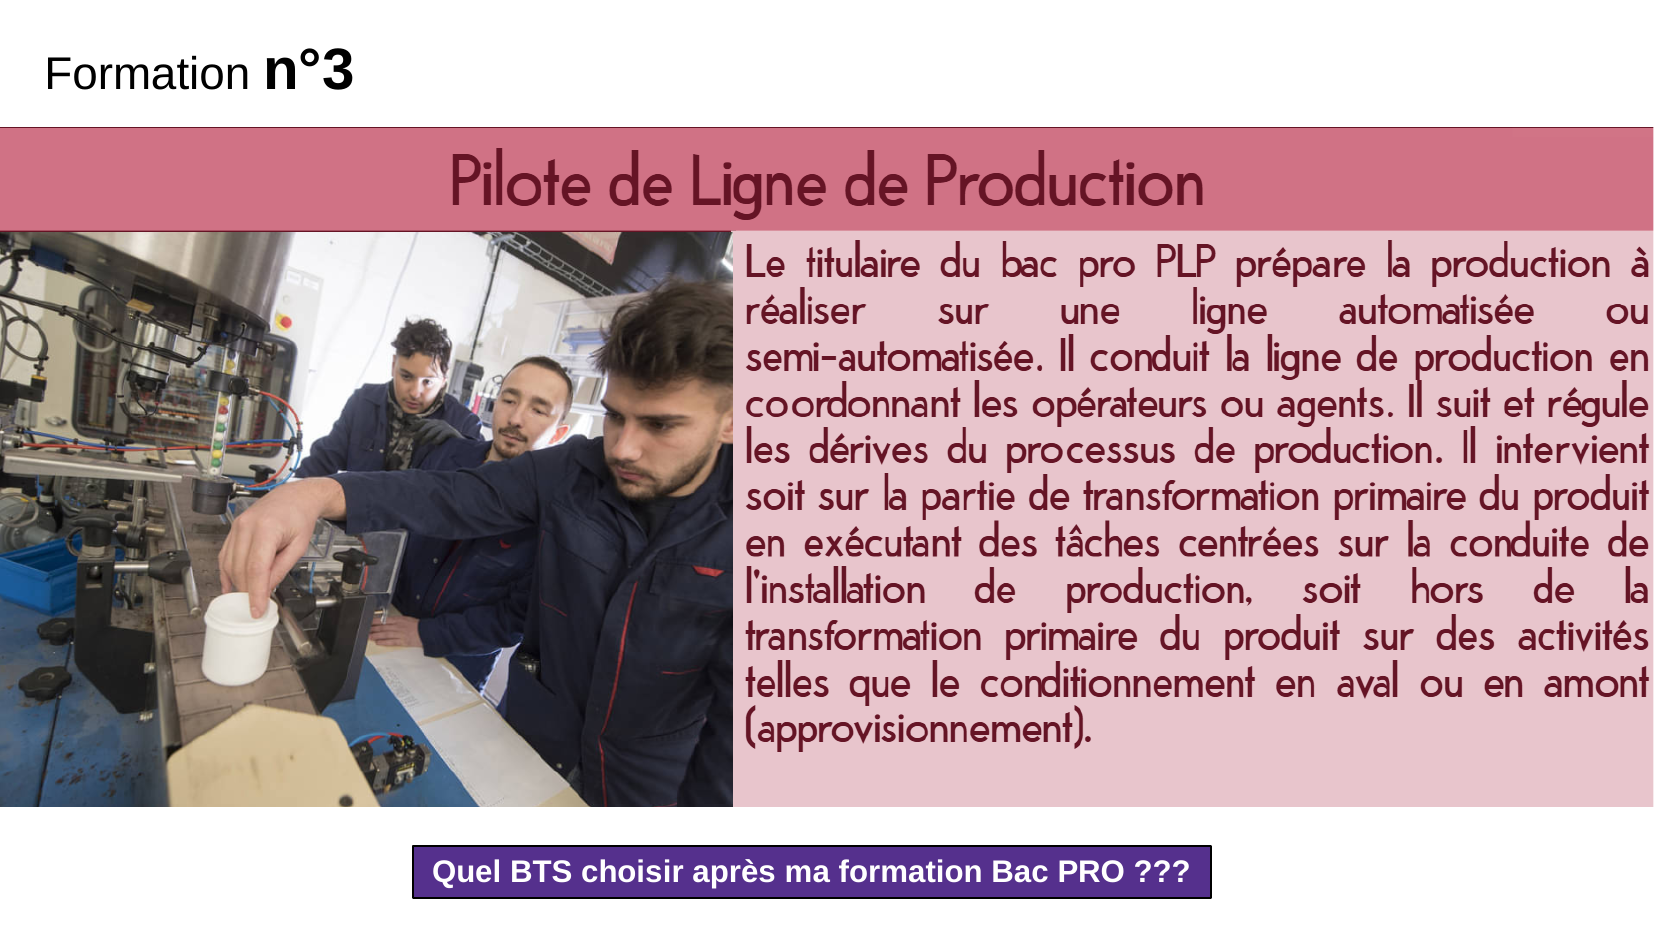

Formation n°3
Quel BTS choisir après ma formation Bac PRO ???